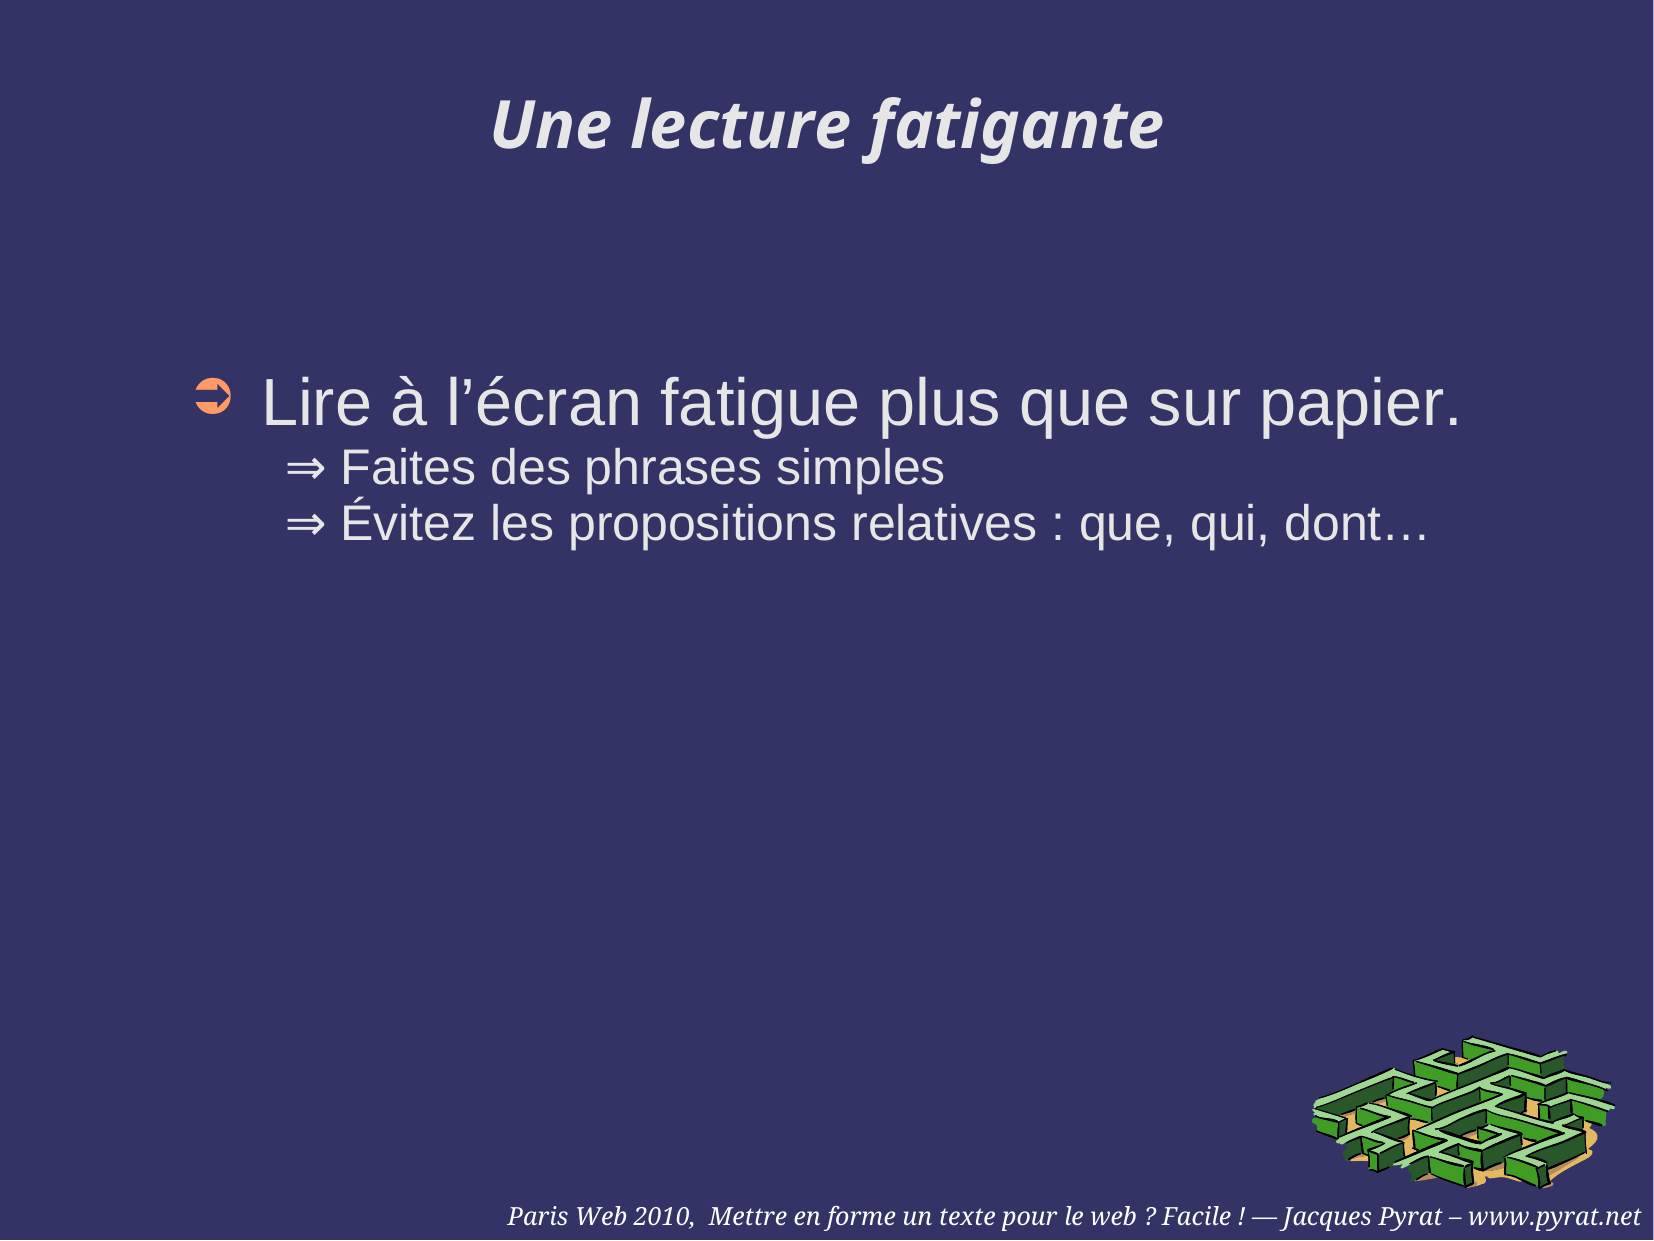

# Une lecture fatigante
Lire à l’écran fatigue plus que sur papier.
⇒ Faites des phrases simples
⇒ Évitez les propositions relatives : que, qui, dont…